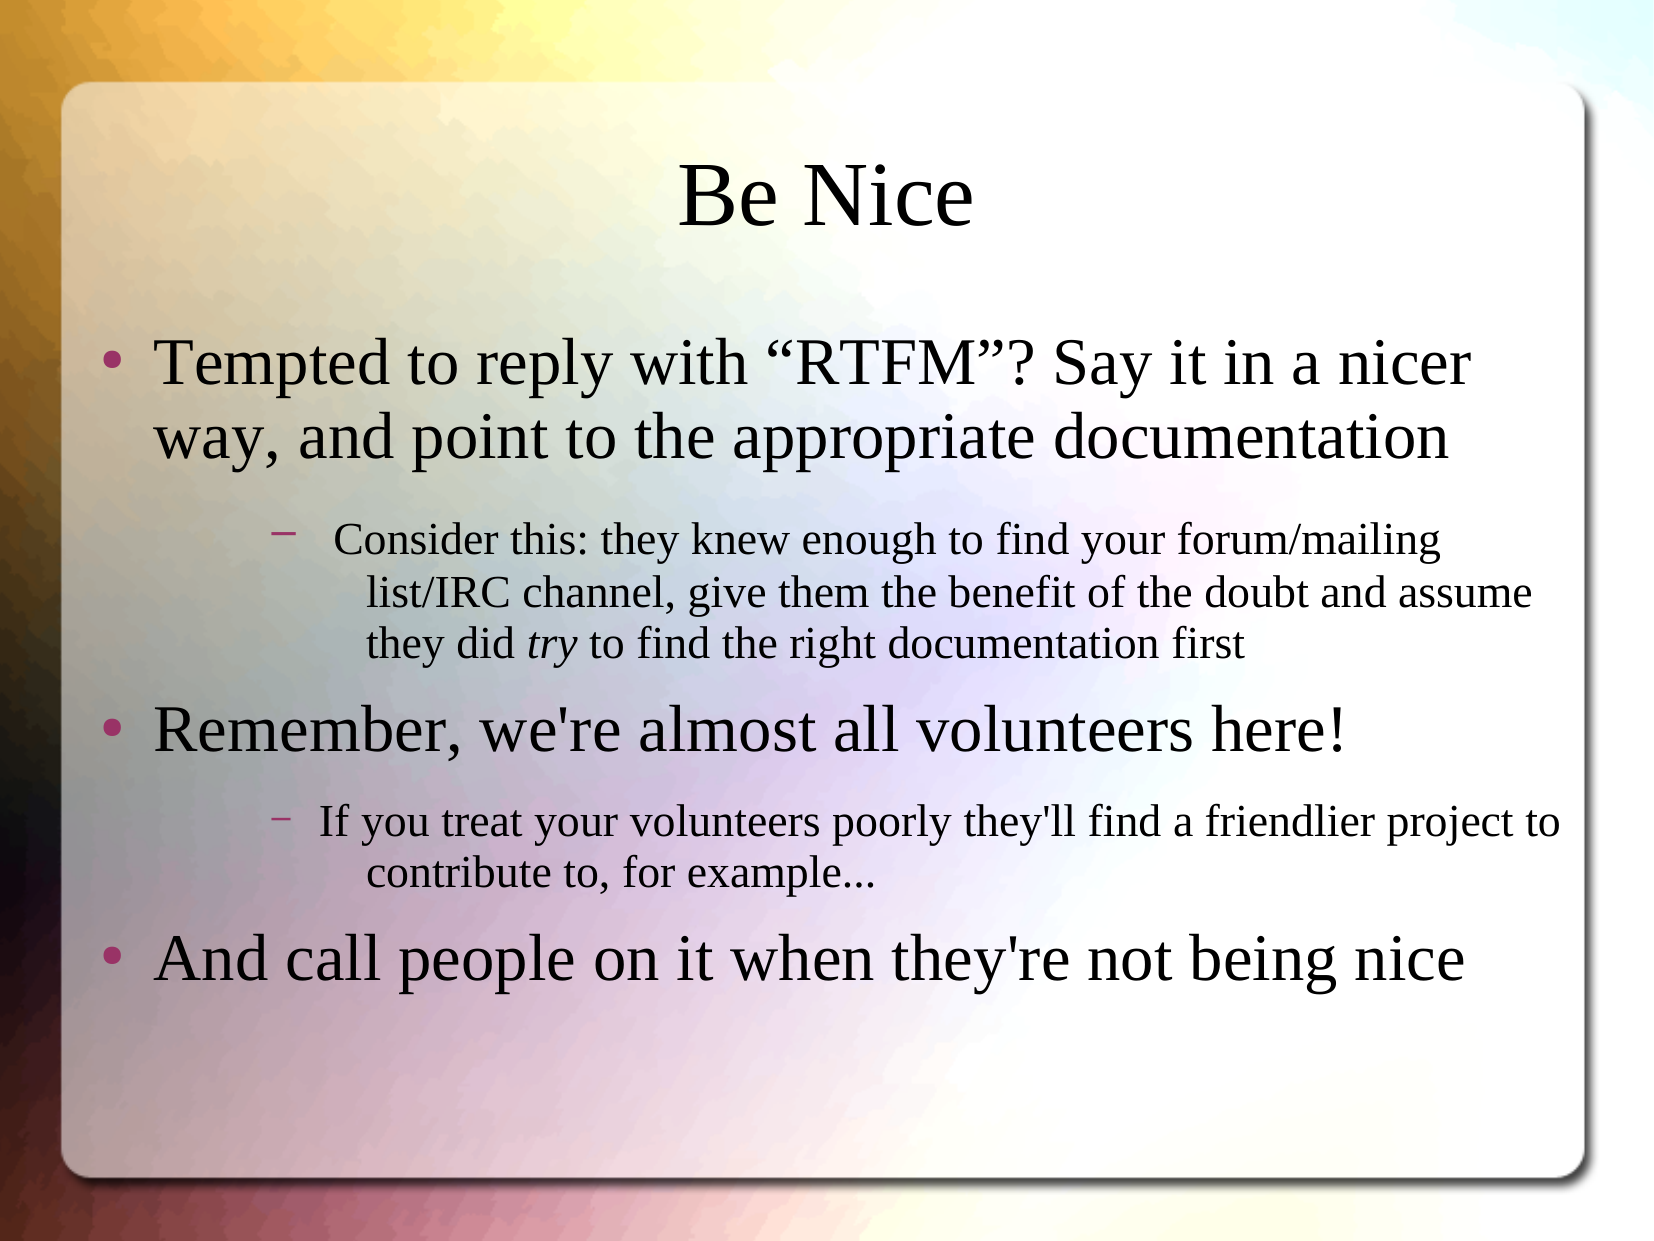

# Be Nice
Tempted to reply with “RTFM”? Say it in a nicer way, and point to the appropriate documentation
 Consider this: they knew enough to find your forum/mailing list/IRC channel, give them the benefit of the doubt and assume they did try to find the right documentation first
Remember, we're almost all volunteers here!
If you treat your volunteers poorly they'll find a friendlier project to contribute to, for example...
And call people on it when they're not being nice